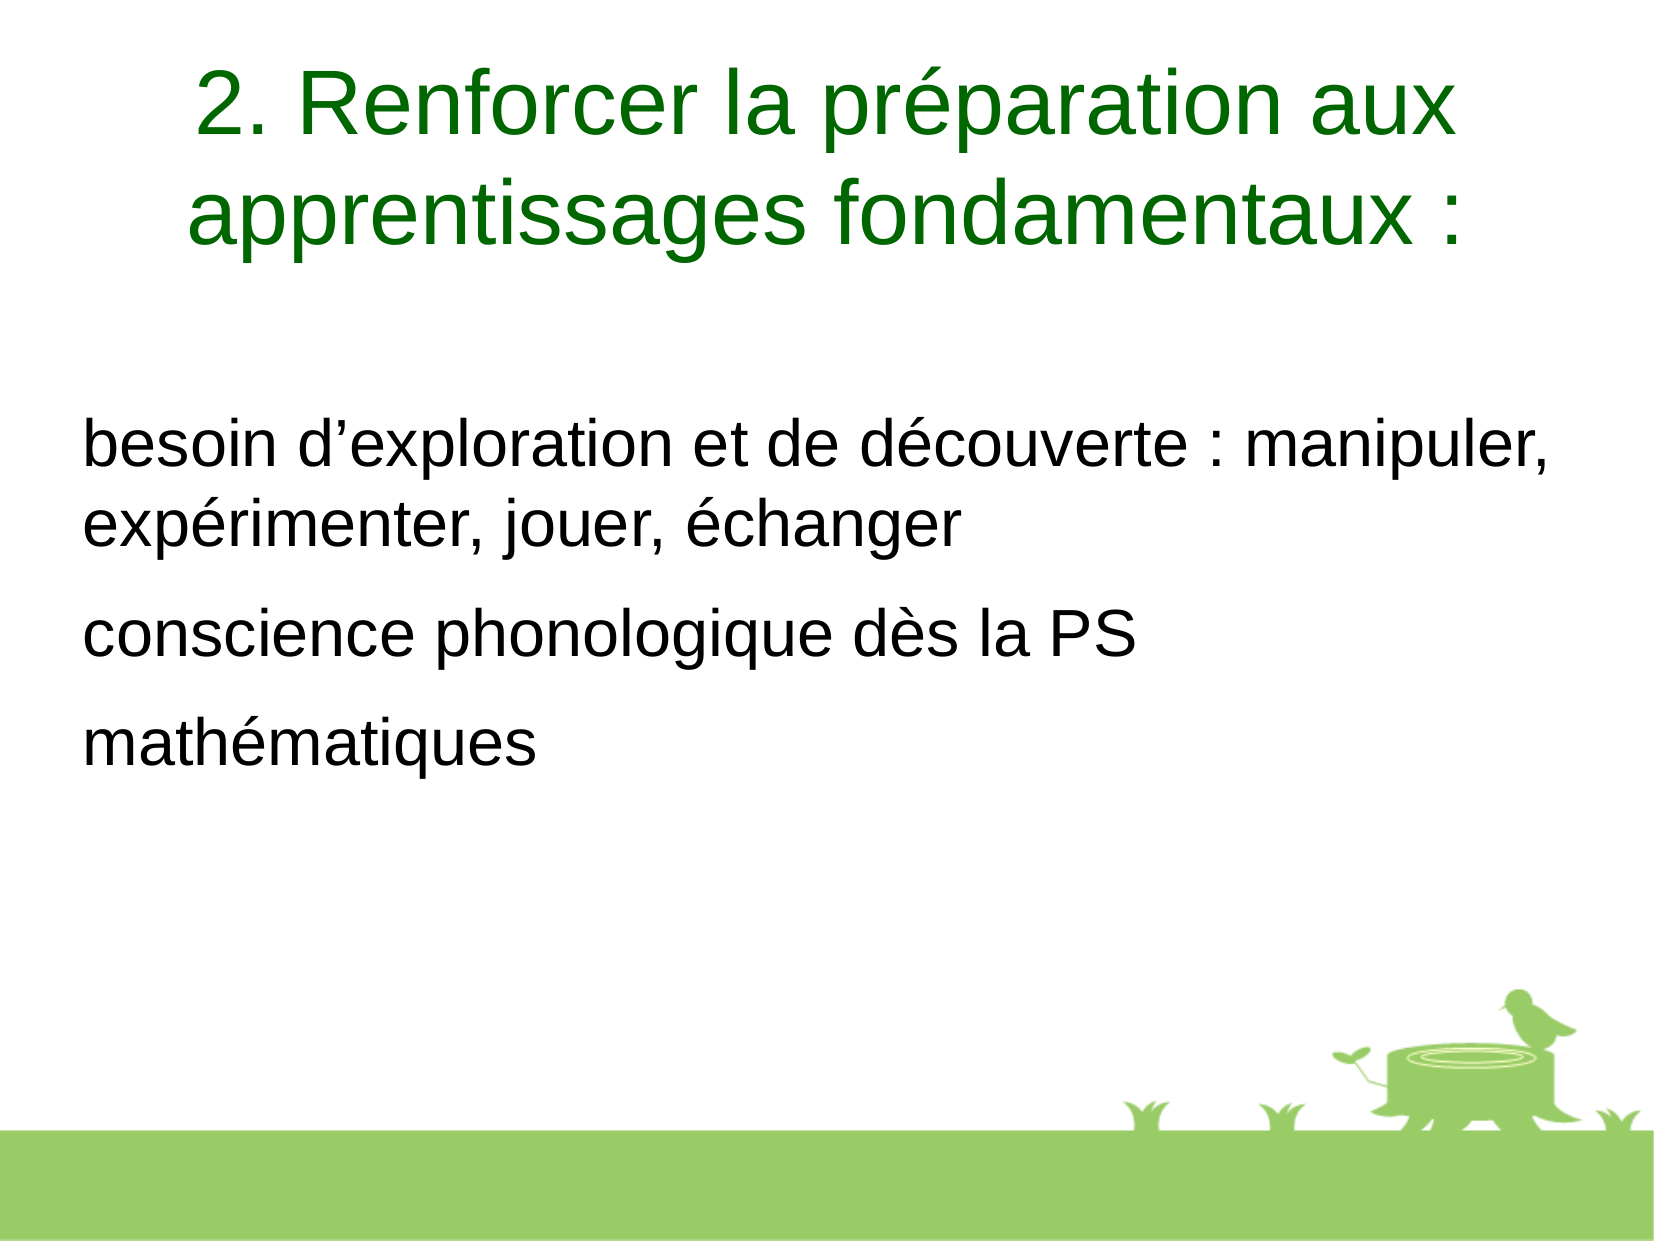

# 2. Renforcer la préparation aux apprentissages fondamentaux :
besoin d’exploration et de découverte : manipuler, expérimenter, jouer, échanger
conscience phonologique dès la PS
mathématiques